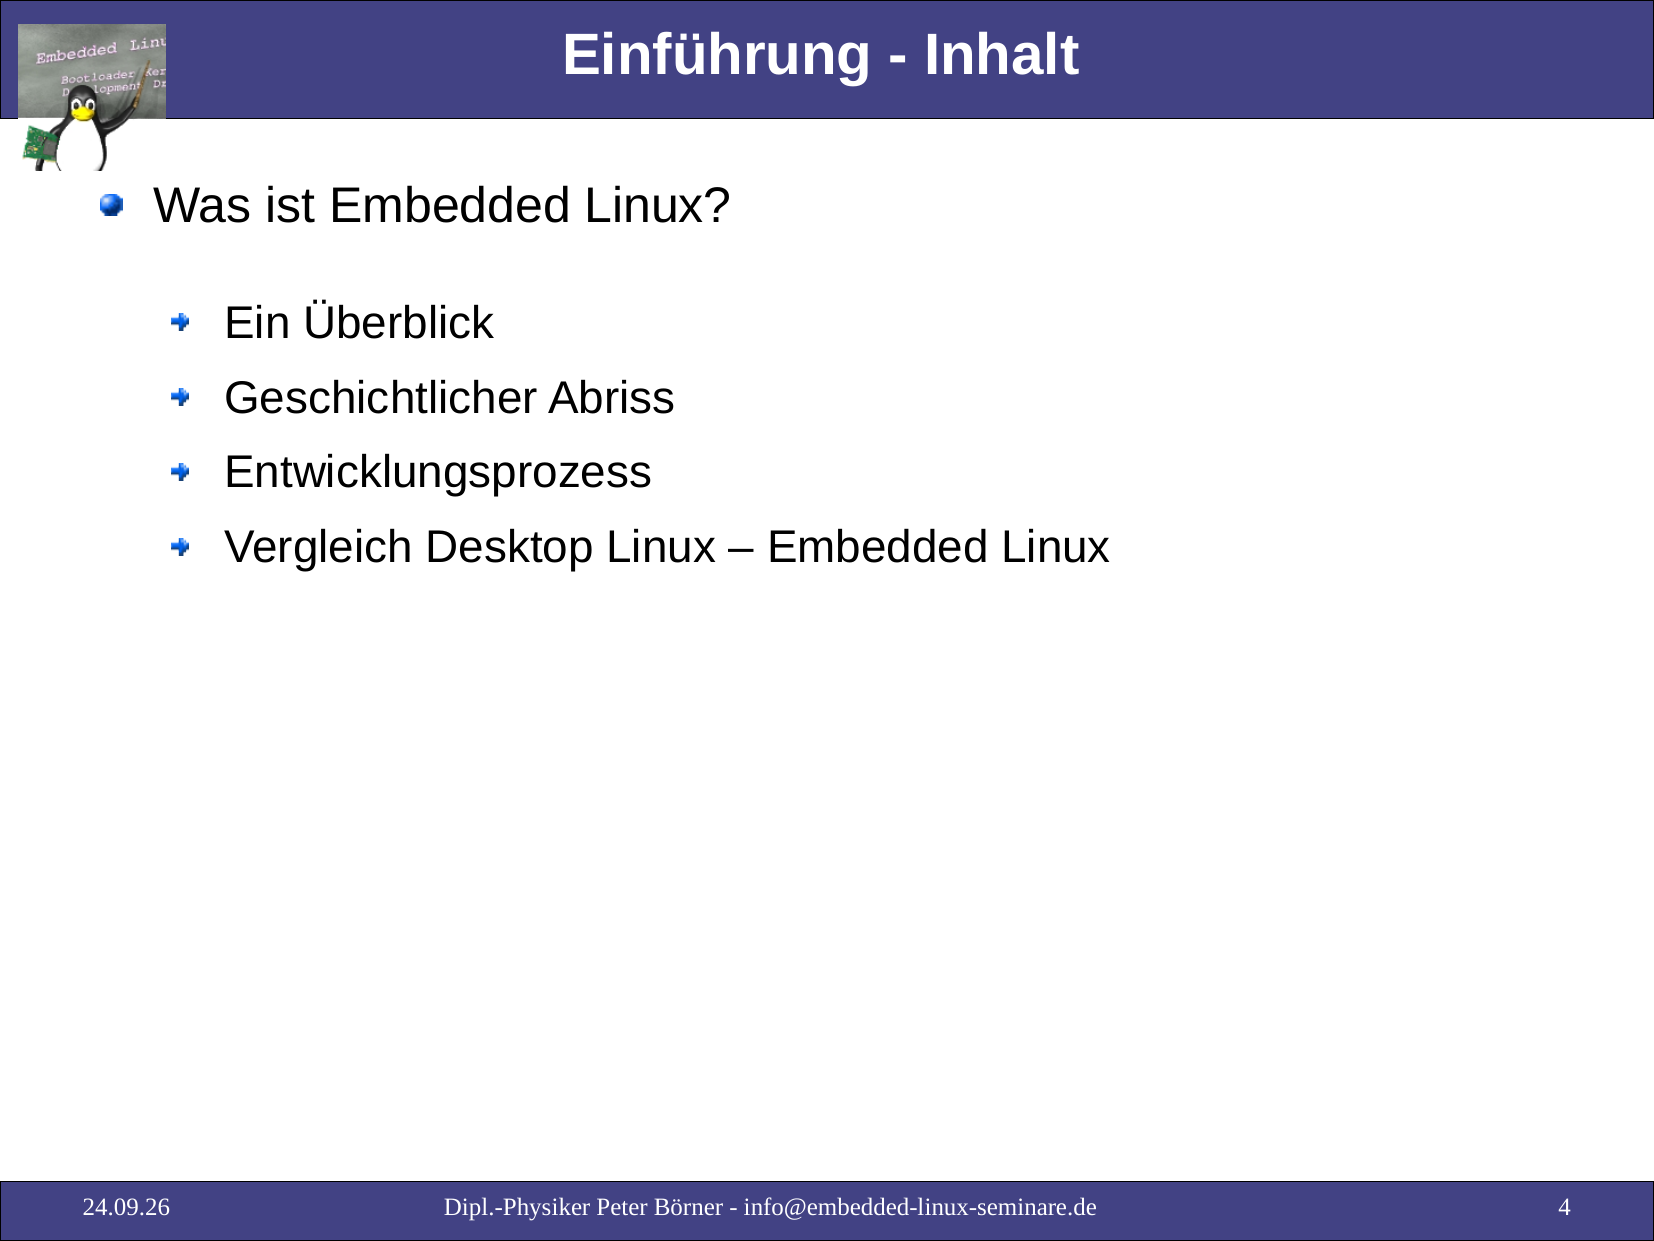

# Einführung - Inhalt
Was ist Embedded Linux?
Ein Überblick
Geschichtlicher Abriss
Entwicklungsprozess
Vergleich Desktop Linux – Embedded Linux
 Dipl.-Physiker Peter Börner - info@embedded-linux-seminare.de
4